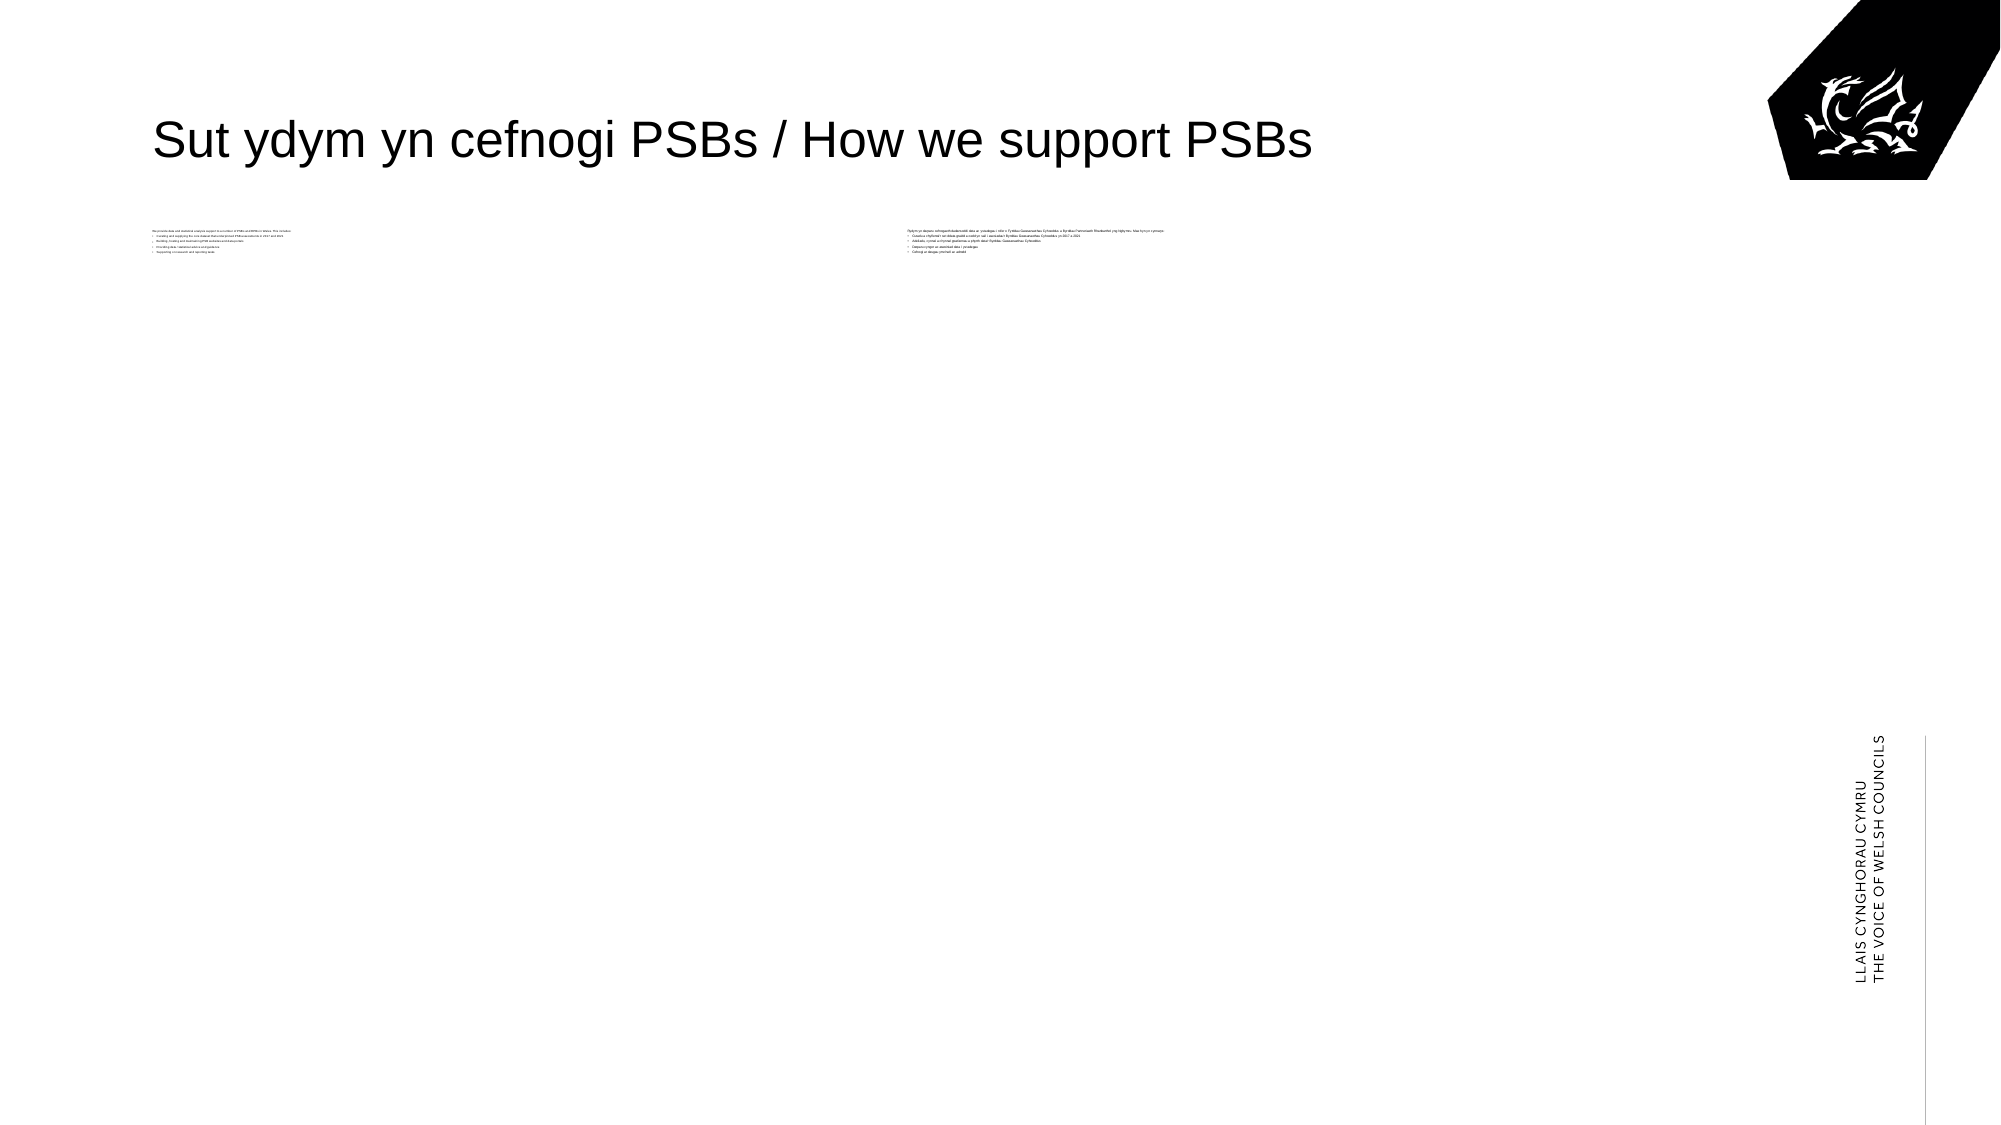

Sut ydym yn cefnogi PSBs / How we support PSBs
# We provide data and statistical analysis support to a number of PSBs and RPBs in Wales. This includes:
Curating and supplying the core dataset that underpinned PSB assessments in 2017 and 2021
Building, hosting and maintaining PSB websites and data portals
Providing data / statistical advice and guidance
Supporting on research and reporting tasks
Rydym yn darparu cefnogaeth dadansoddi data ac ystadegau i nifer o Fyrddau Gwasanaethau Cyhoeddus a Byrddau Partneriaeth Rhanbarthol yng Nghymru. Mae hyn yn cynnwys:
Curadu a chyflenwi'r set ddata graidd a oedd yn sail i asesiadau'r Byrddau Gwasanaethau Cyhoeddus yn 2017 a 2021
Adeiladu, cynnal a chynnal gwefannau a phyrth data'r Byrddau Gwasanaethau Cyhoeddus
Darparu cyngor ac arweiniad data / ystadegau
Cefnogi ar dasgau ymchwil ac adrodd